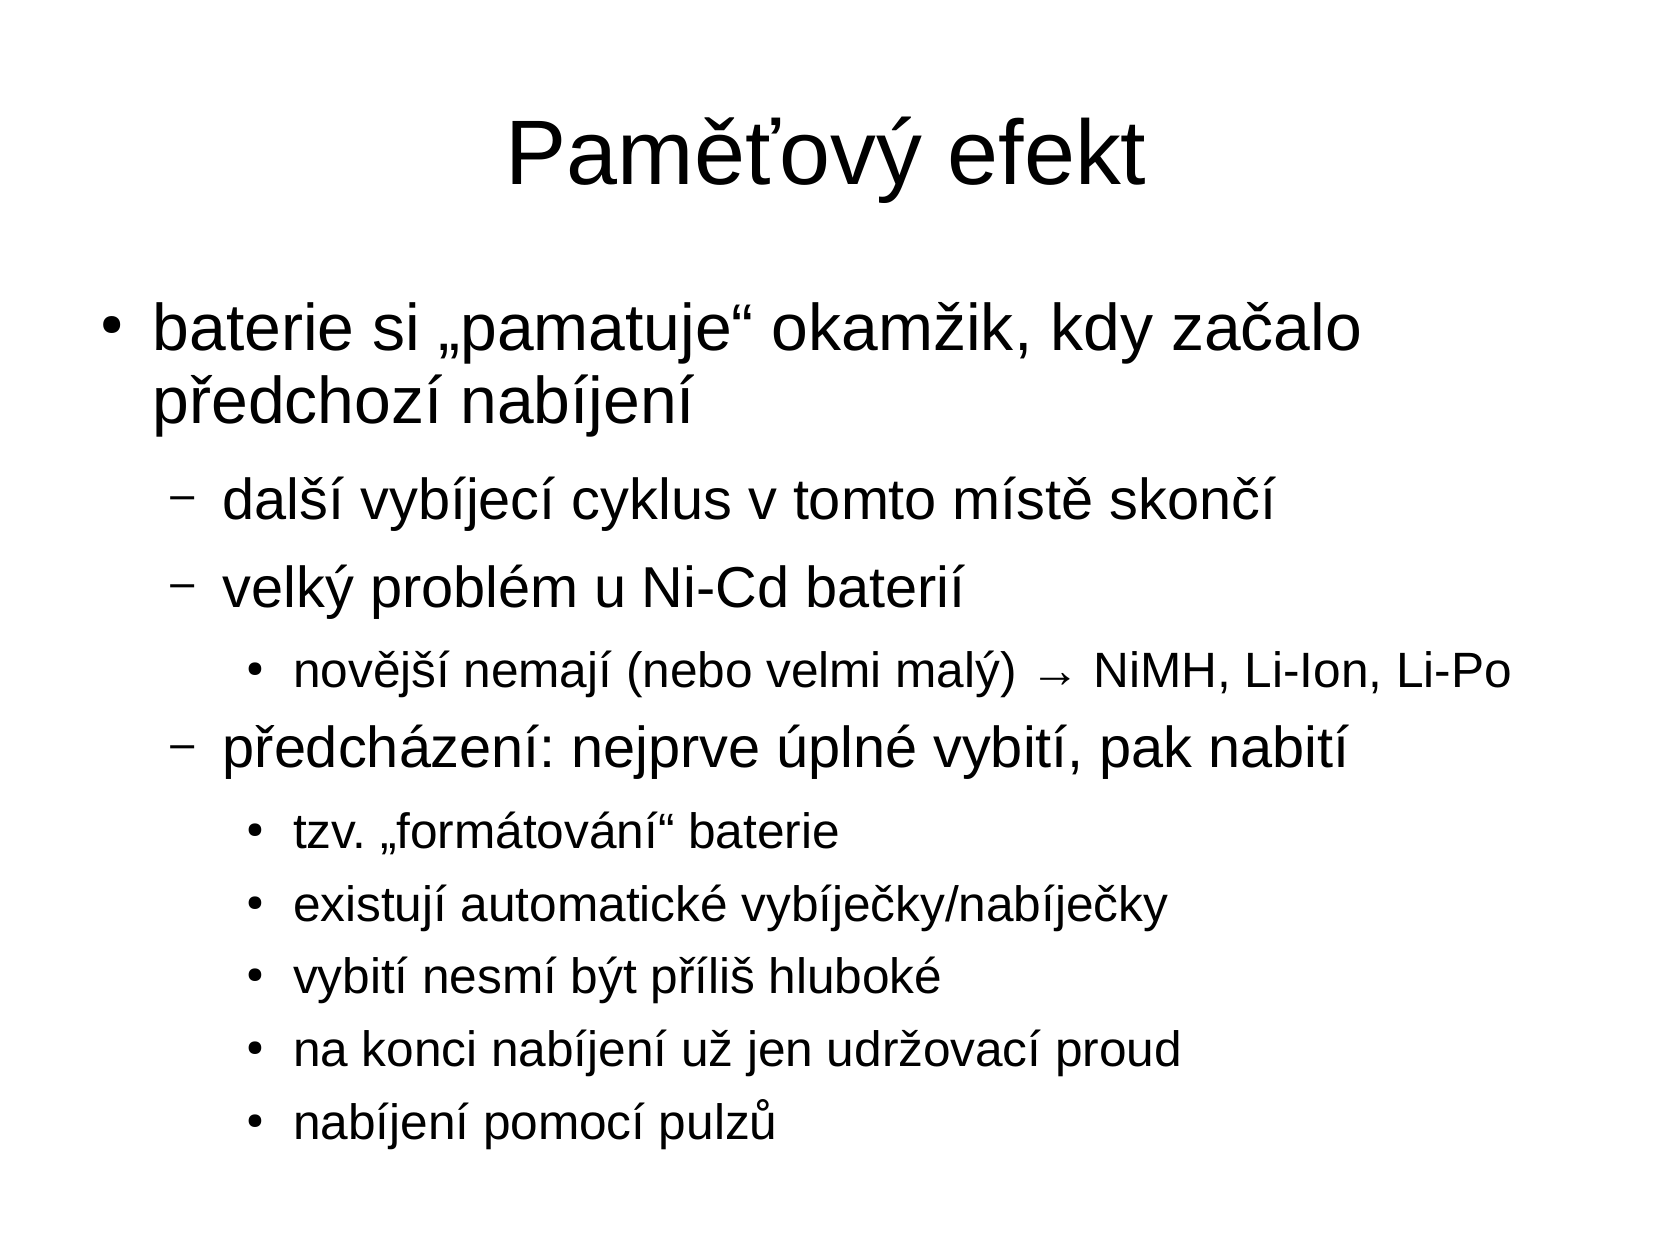

# Paměťový efekt
baterie si „pamatuje“ okamžik, kdy začalo předchozí nabíjení
další vybíjecí cyklus v tomto místě skončí
velký problém u Ni-Cd baterií
novější nemají (nebo velmi malý) → NiMH, Li-Ion, Li-Po
předcházení: nejprve úplné vybití, pak nabití
tzv. „formátování“ baterie
existují automatické vybíječky/nabíječky
vybití nesmí být příliš hluboké
na konci nabíjení už jen udržovací proud
nabíjení pomocí pulzů